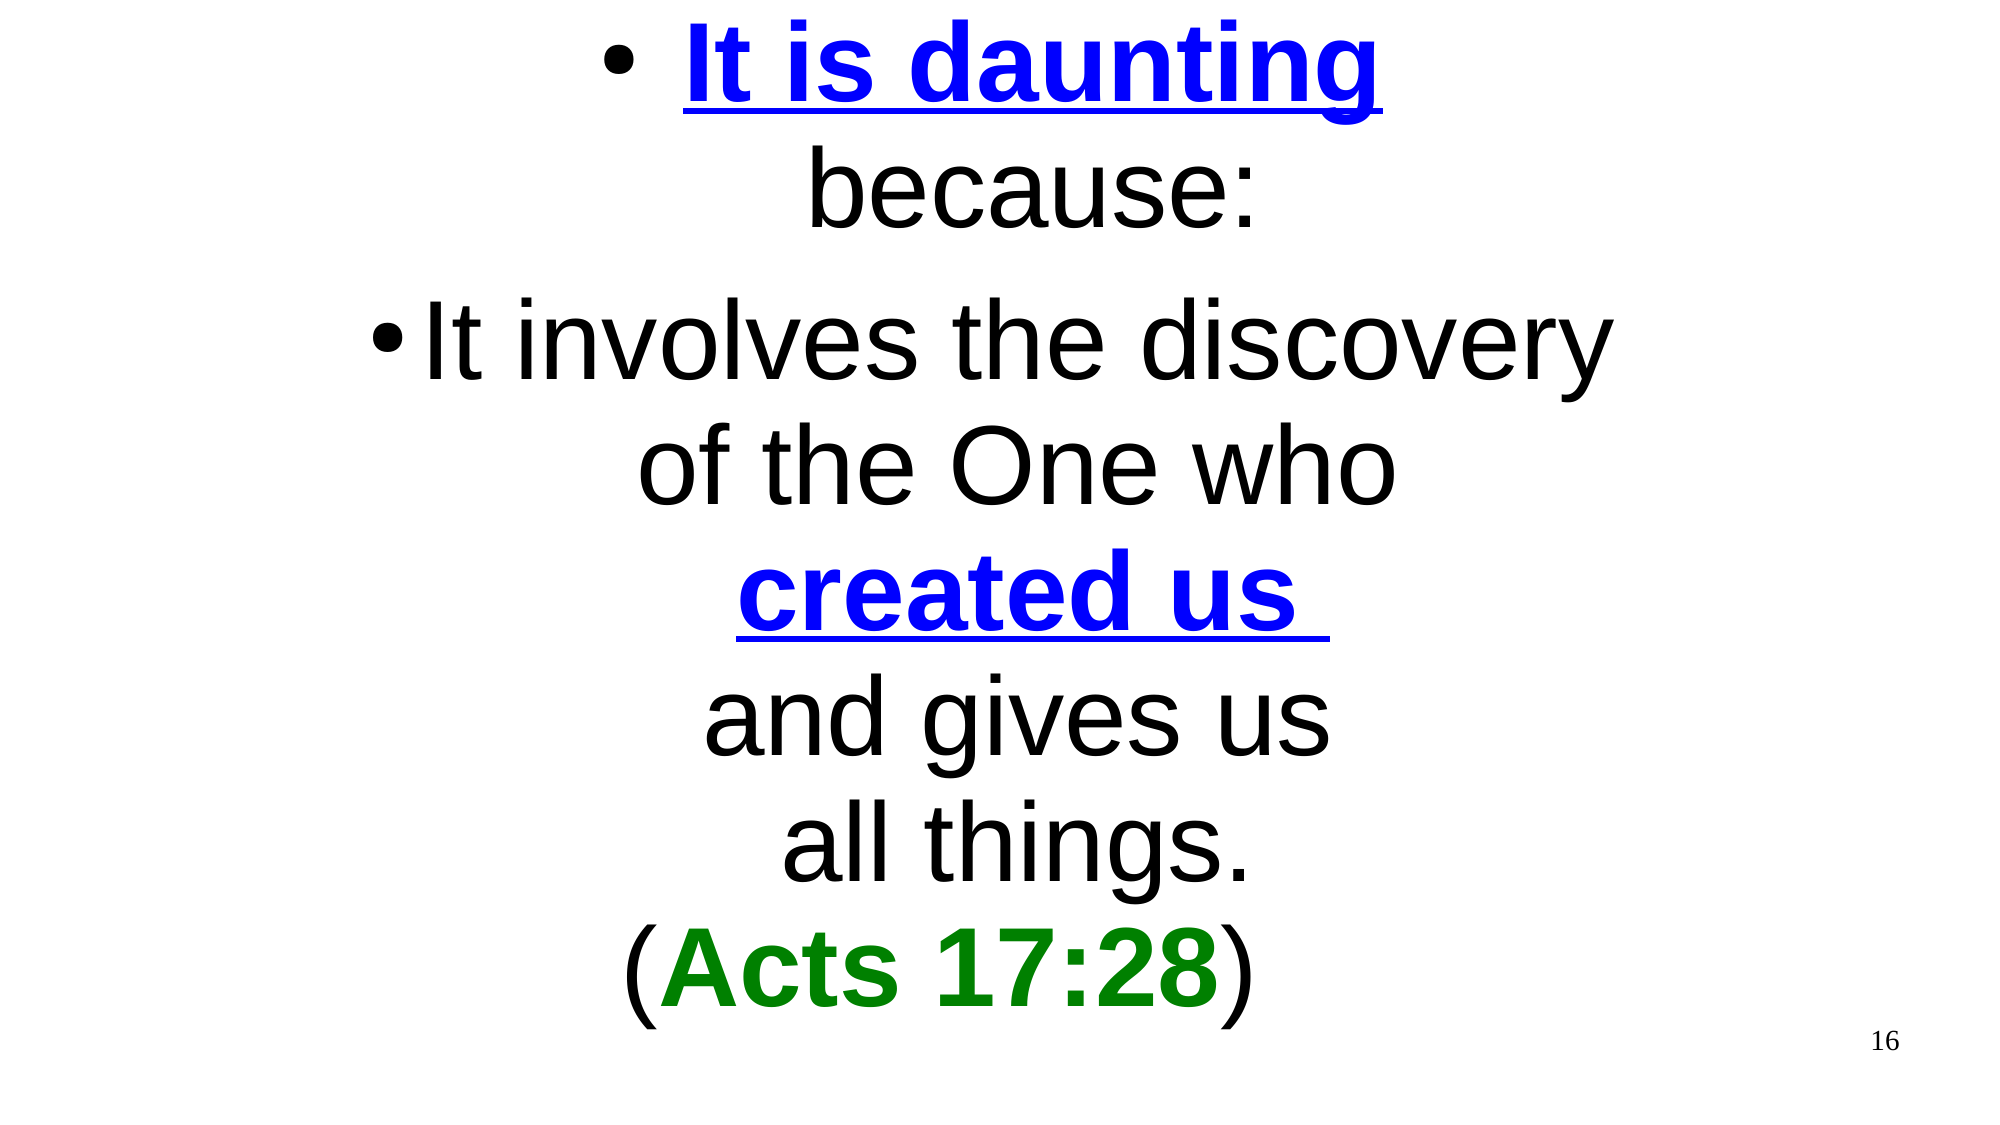

# It is daunting because:
It involves the discovery
of the One who
created us
and gives us
all things.
(Acts 17:28)
16